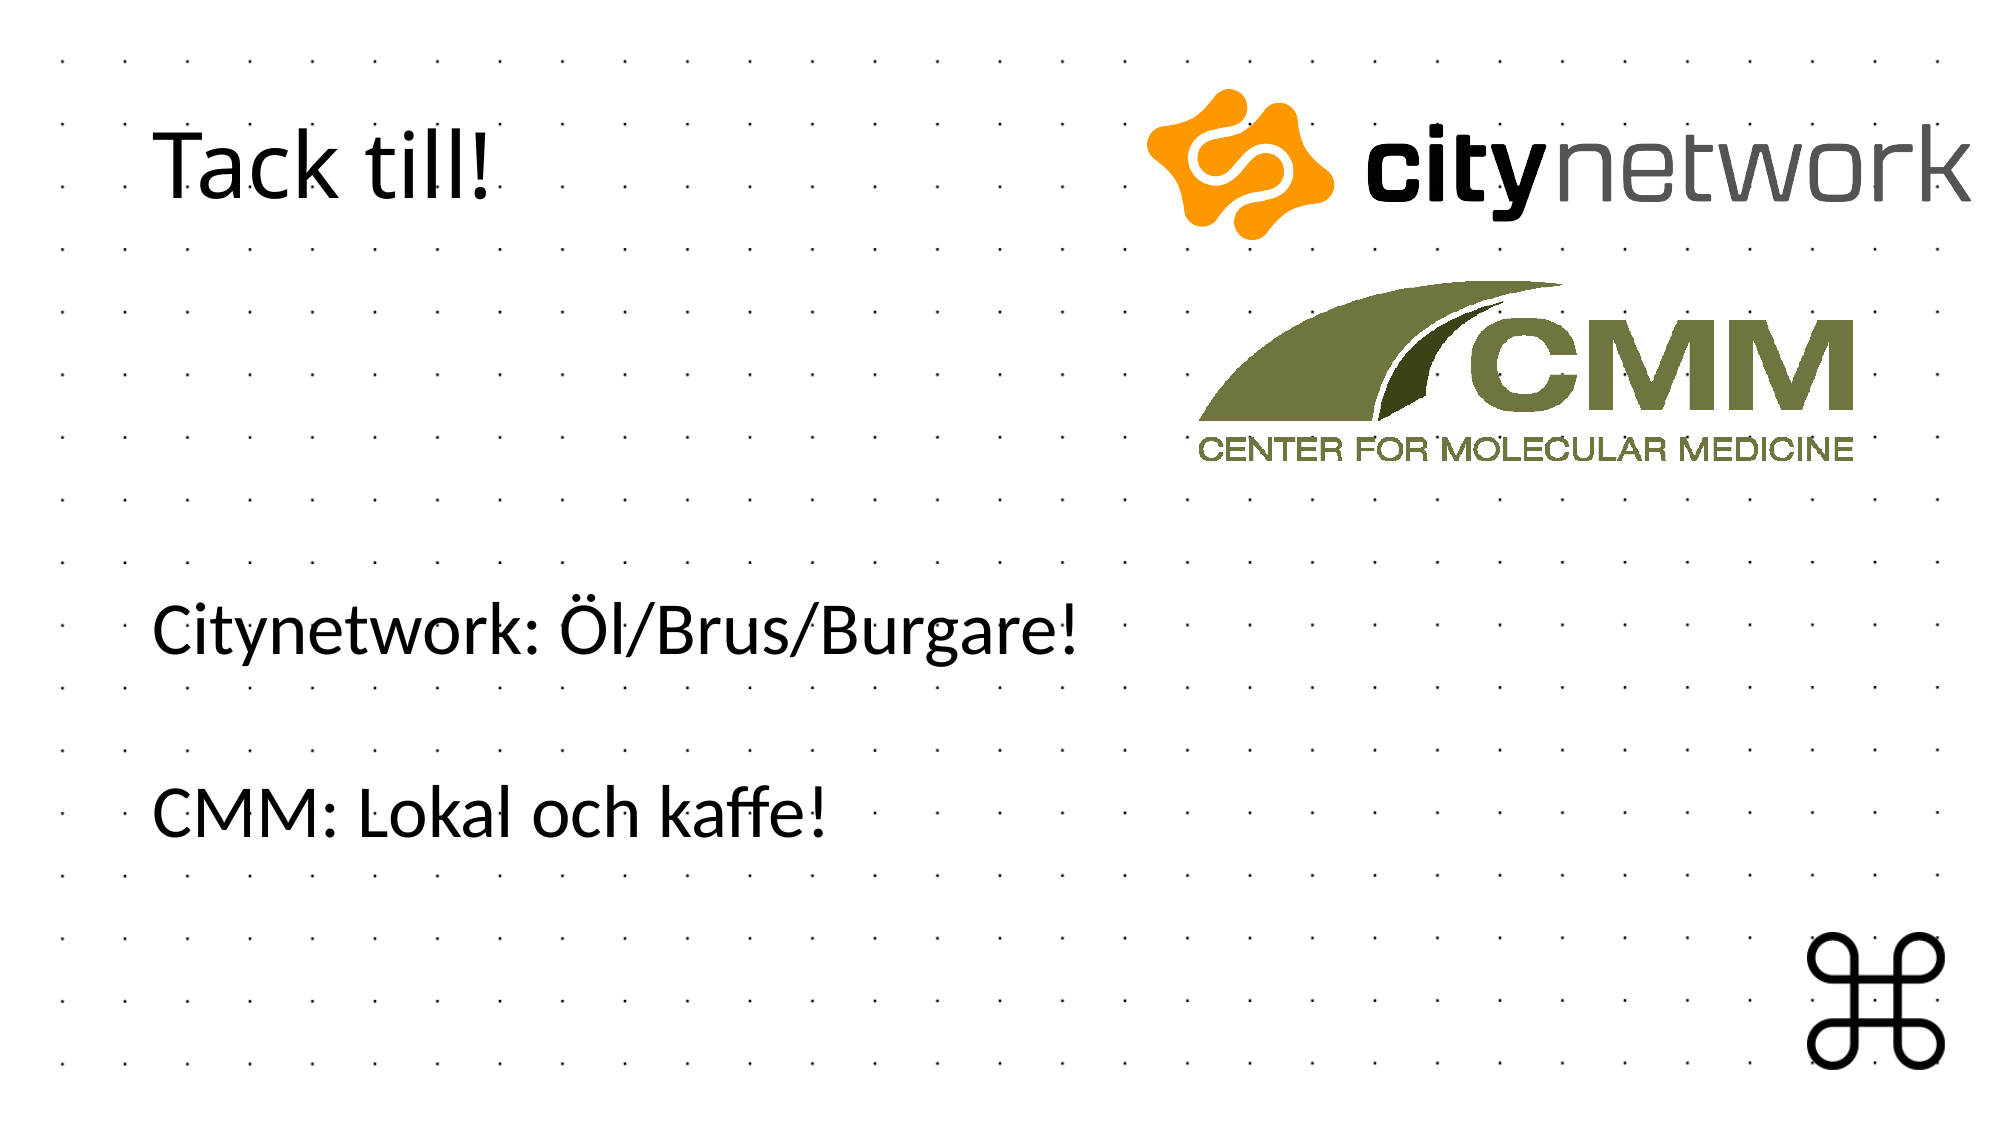

Tack till!
Citynetwork: Öl/Brus/Burgare!
CMM: Lokal och kaffe!